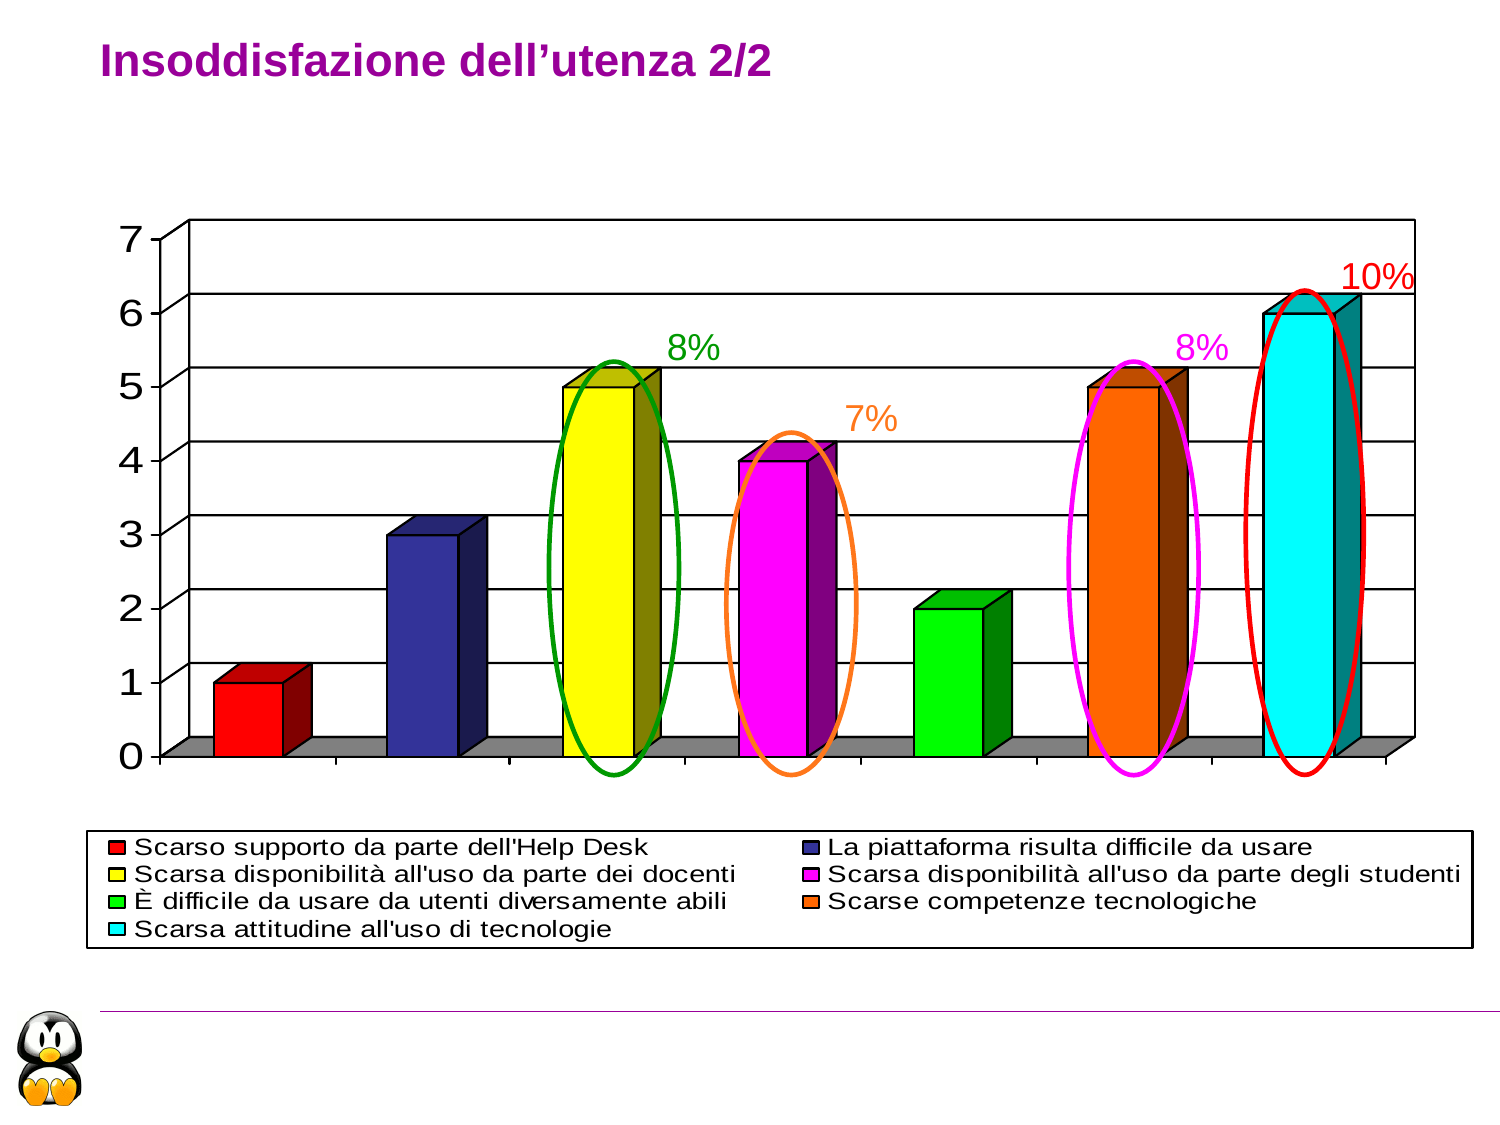

# Insoddisfazione dell’utenza 2/2
10%
8%
8%
7%